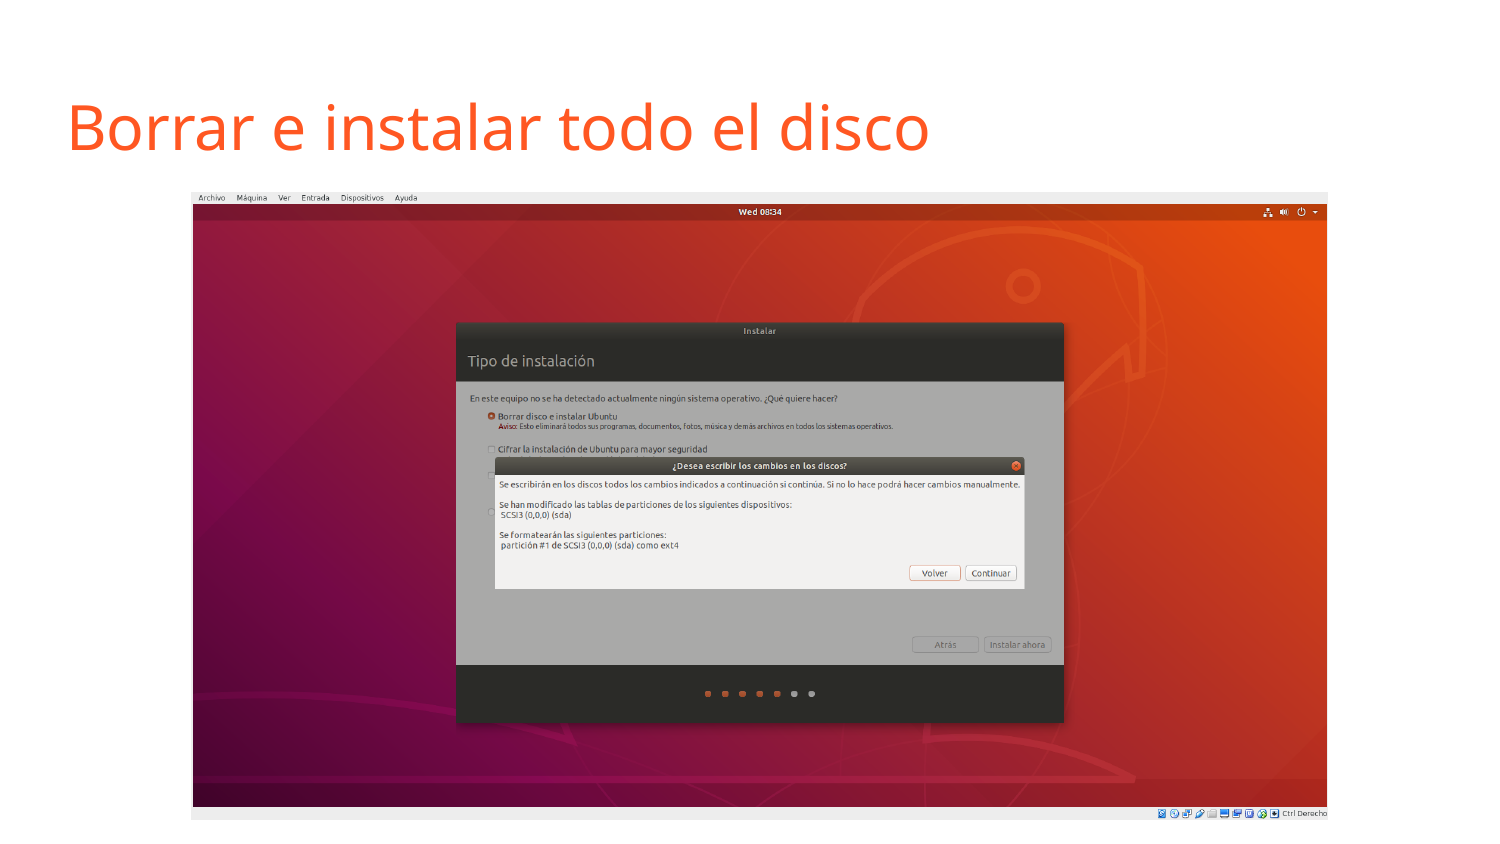

# Borrar e instalar todo el disco